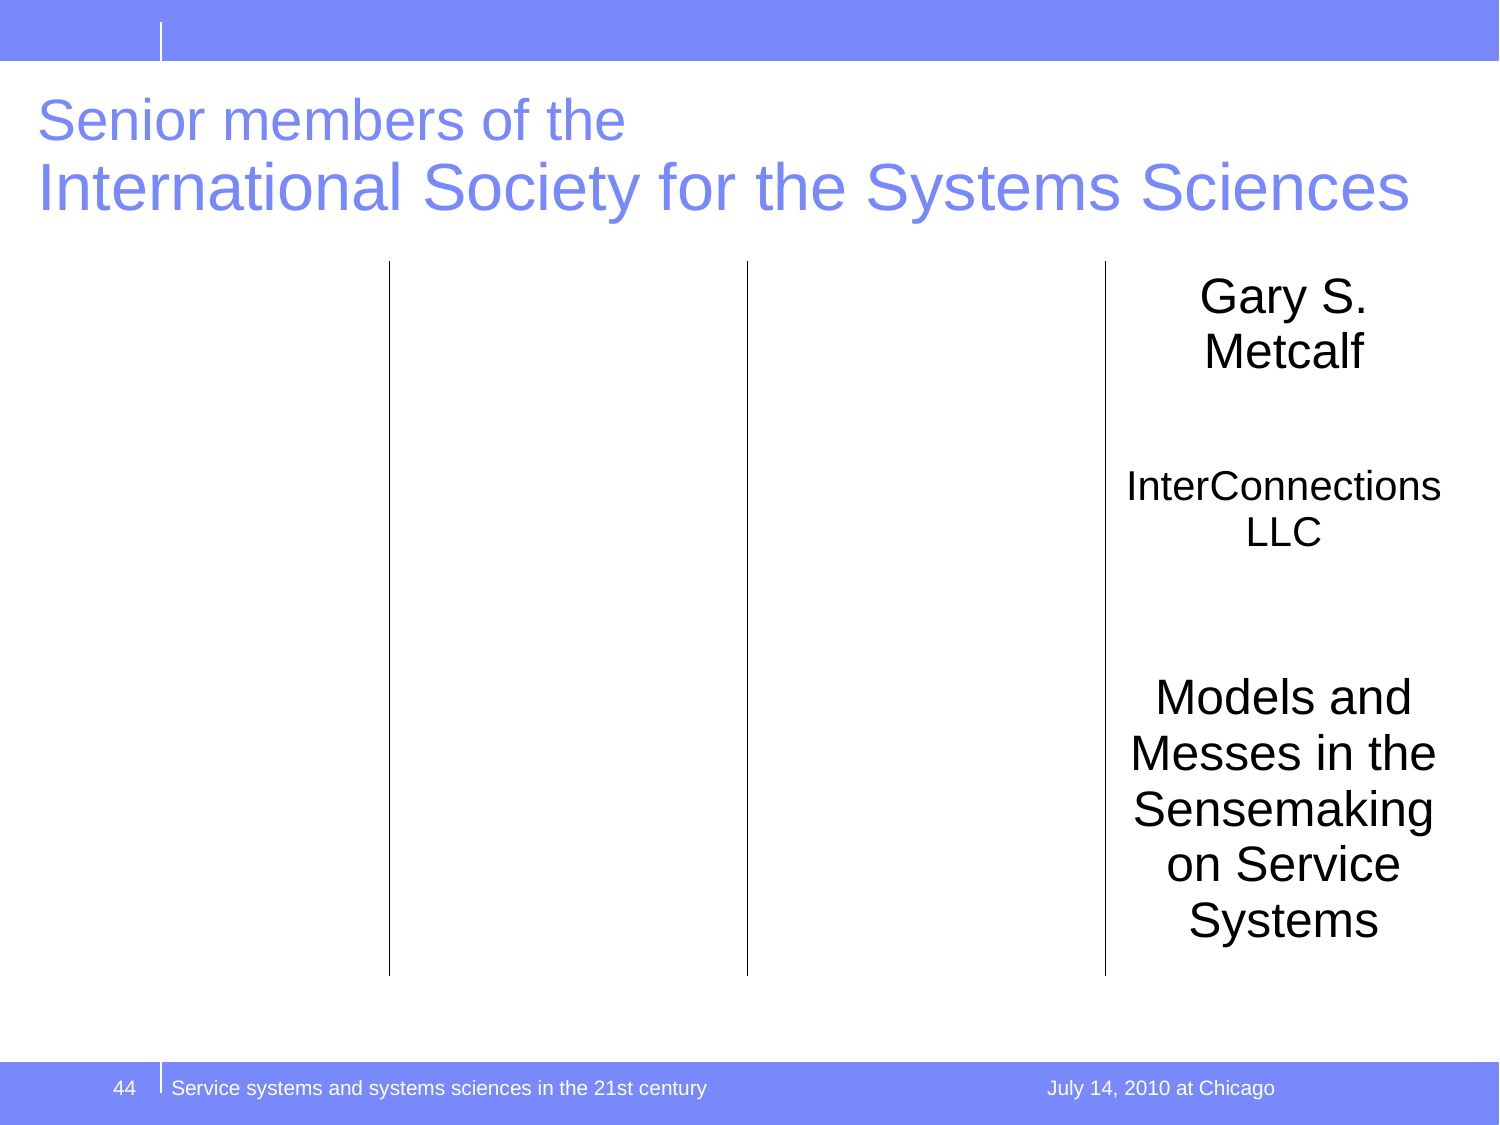

# Senior members of the International Society for the Systems Sciences
| | | | Gary S. Metcalf |
| --- | --- | --- | --- |
| | | | InterConnections LLC |
| | | | Models and Messes in the Sensemaking on Service Systems |
44
Service systems and systems sciences in the 21st century
July 14, 2010 at Chicago